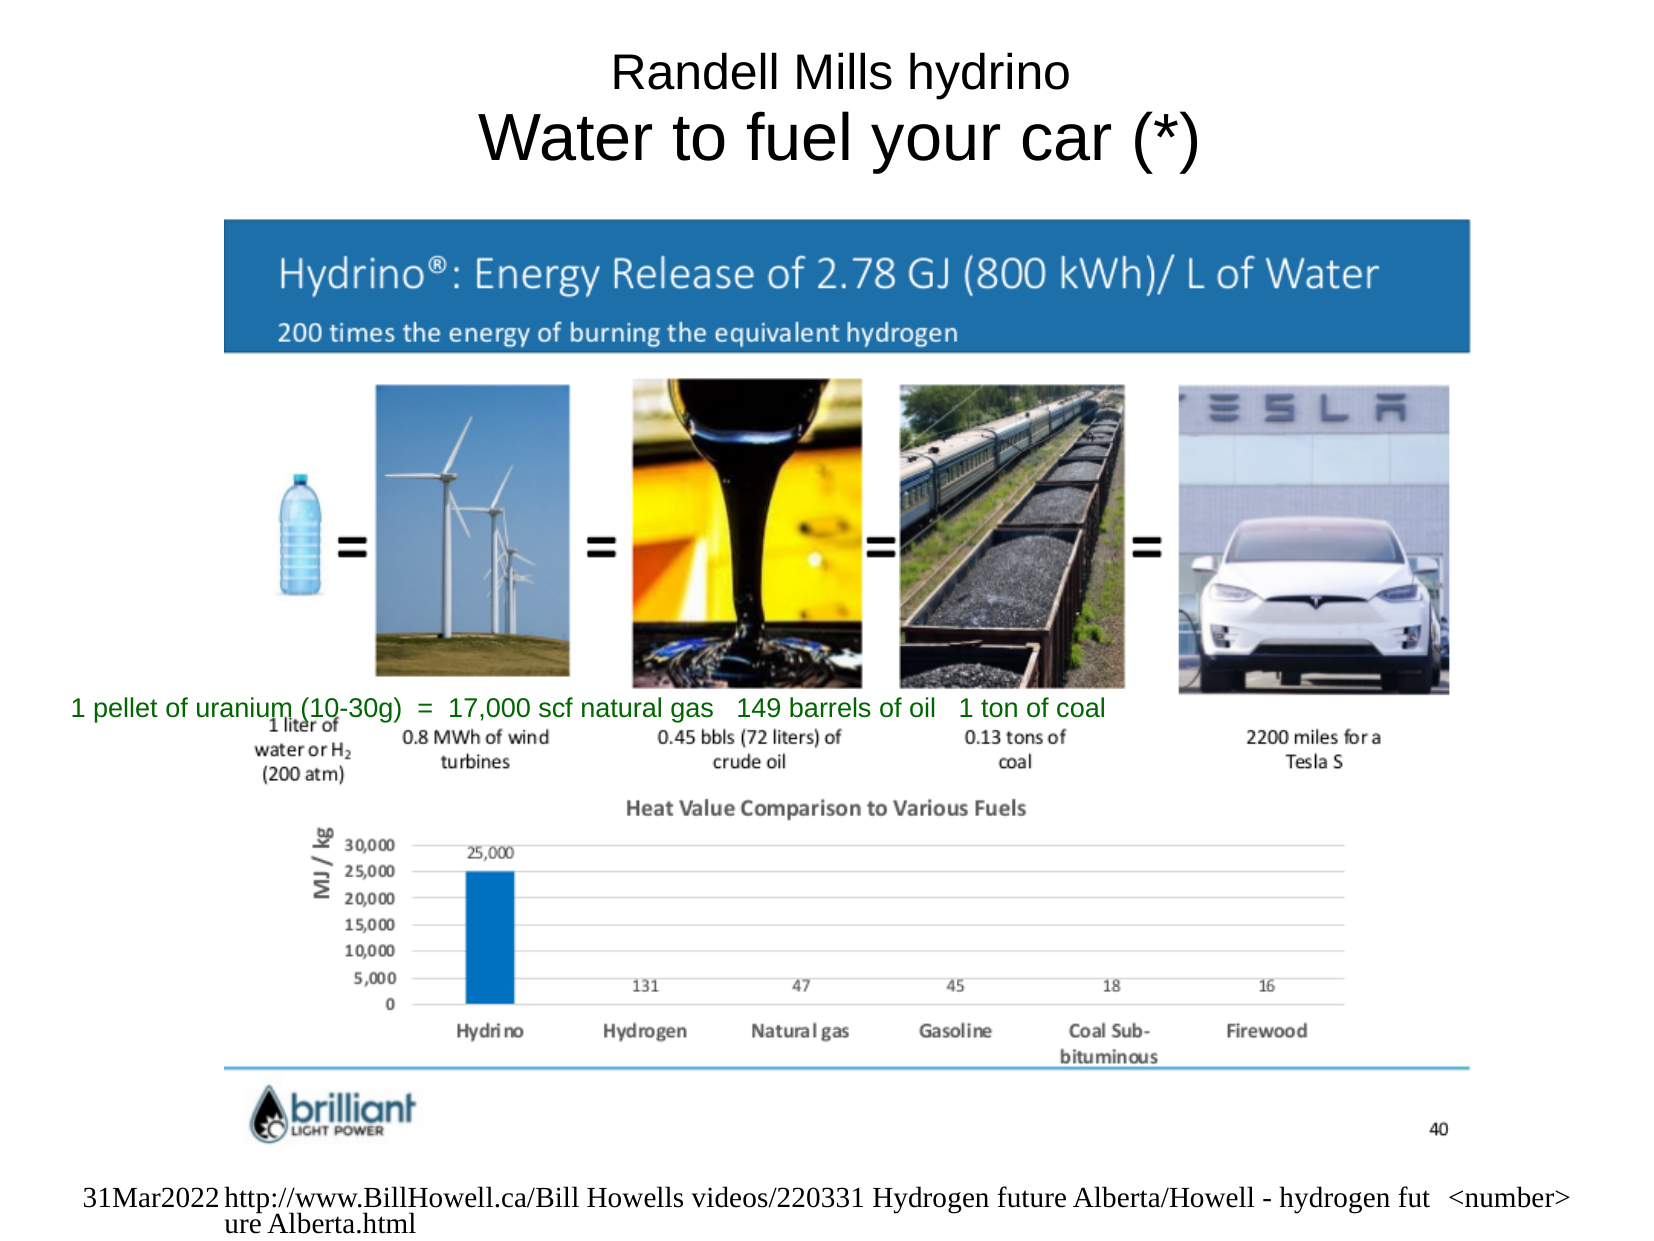

# Randell Mills hydrino Water to fuel your car (*)
1 pellet of uranium (10-30g) = 17,000 scf natural gas 149 barrels of oil 1 ton of coal
31Mar2022
http://www.BillHowell.ca/Bill Howells videos/220331 Hydrogen future Alberta/Howell - hydrogen future Alberta.html
17